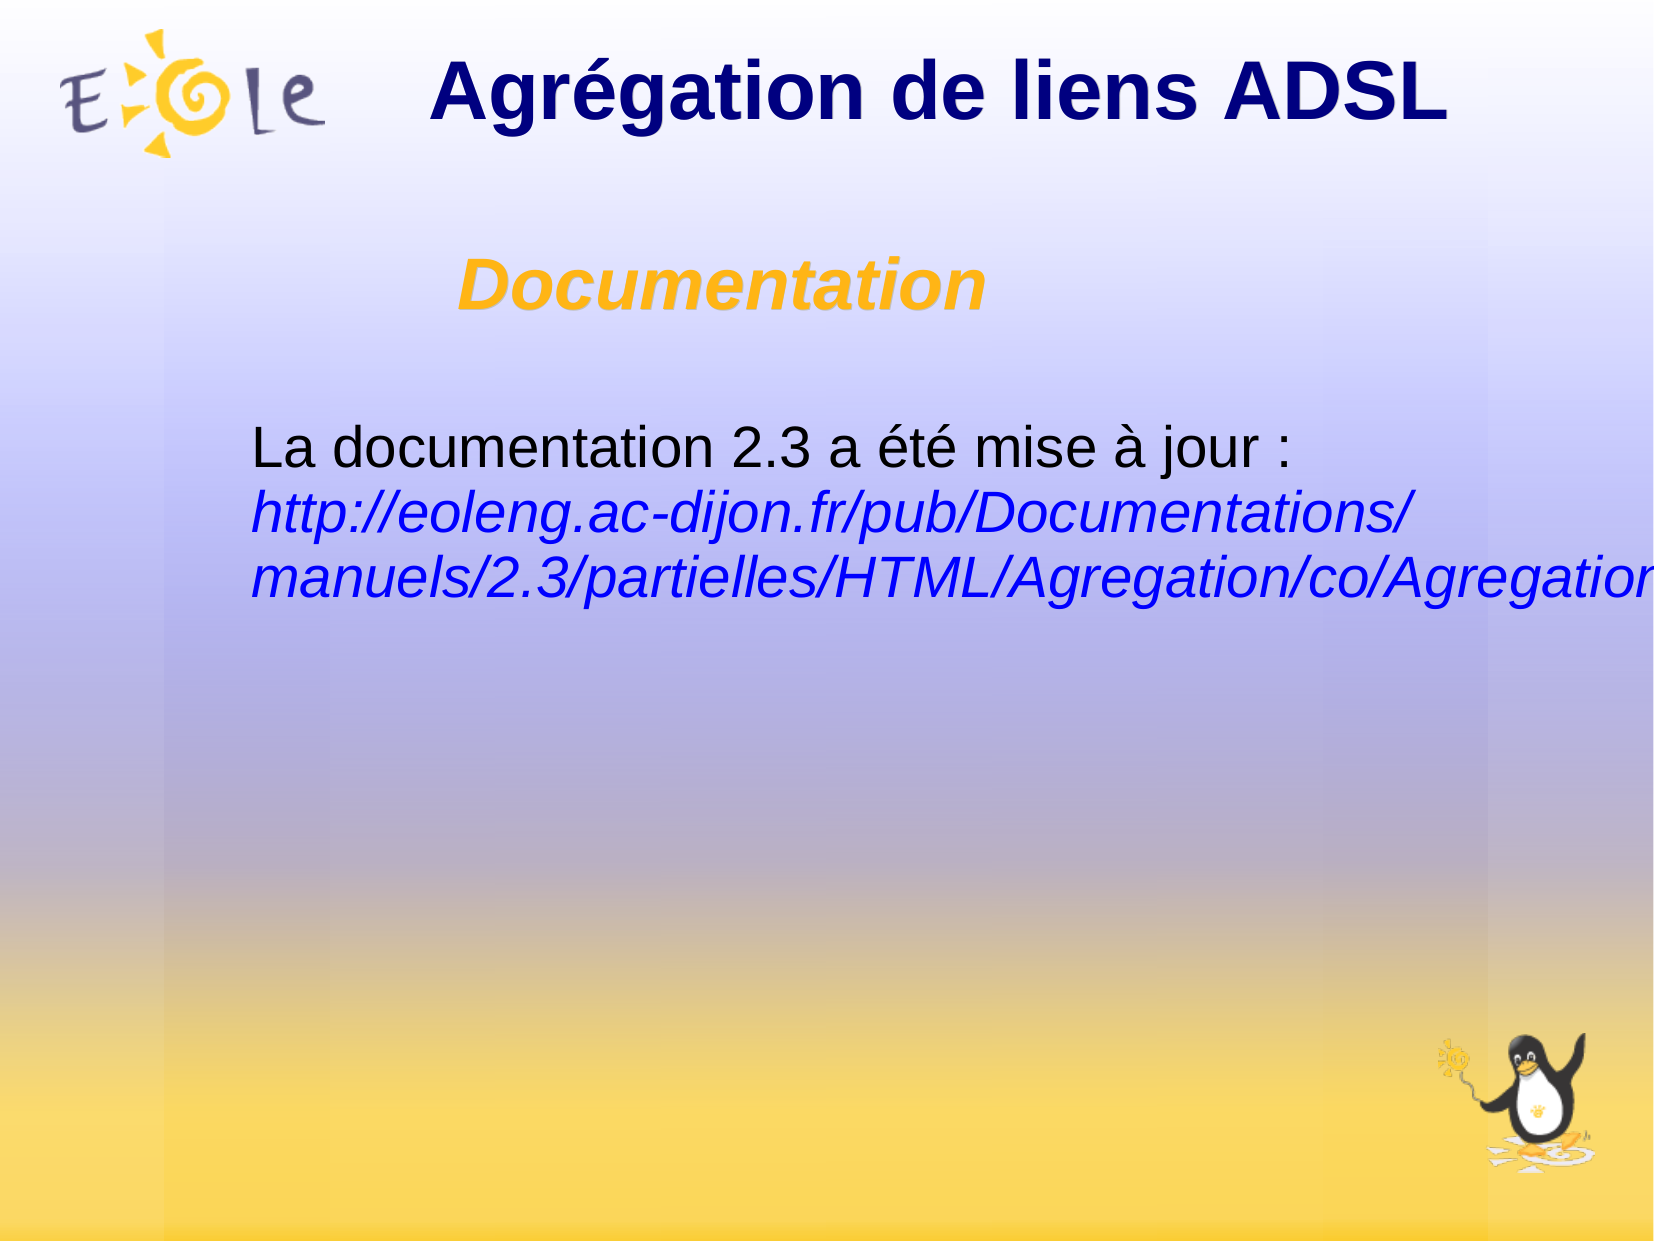

Agrégation de liens ADSL
Documentation
La documentation 2.3 a été mise à jour :
http://eoleng.ac-dijon.fr/pub/Documentations/
manuels/2.3/partielles/HTML/Agregation/co/Agregation.html